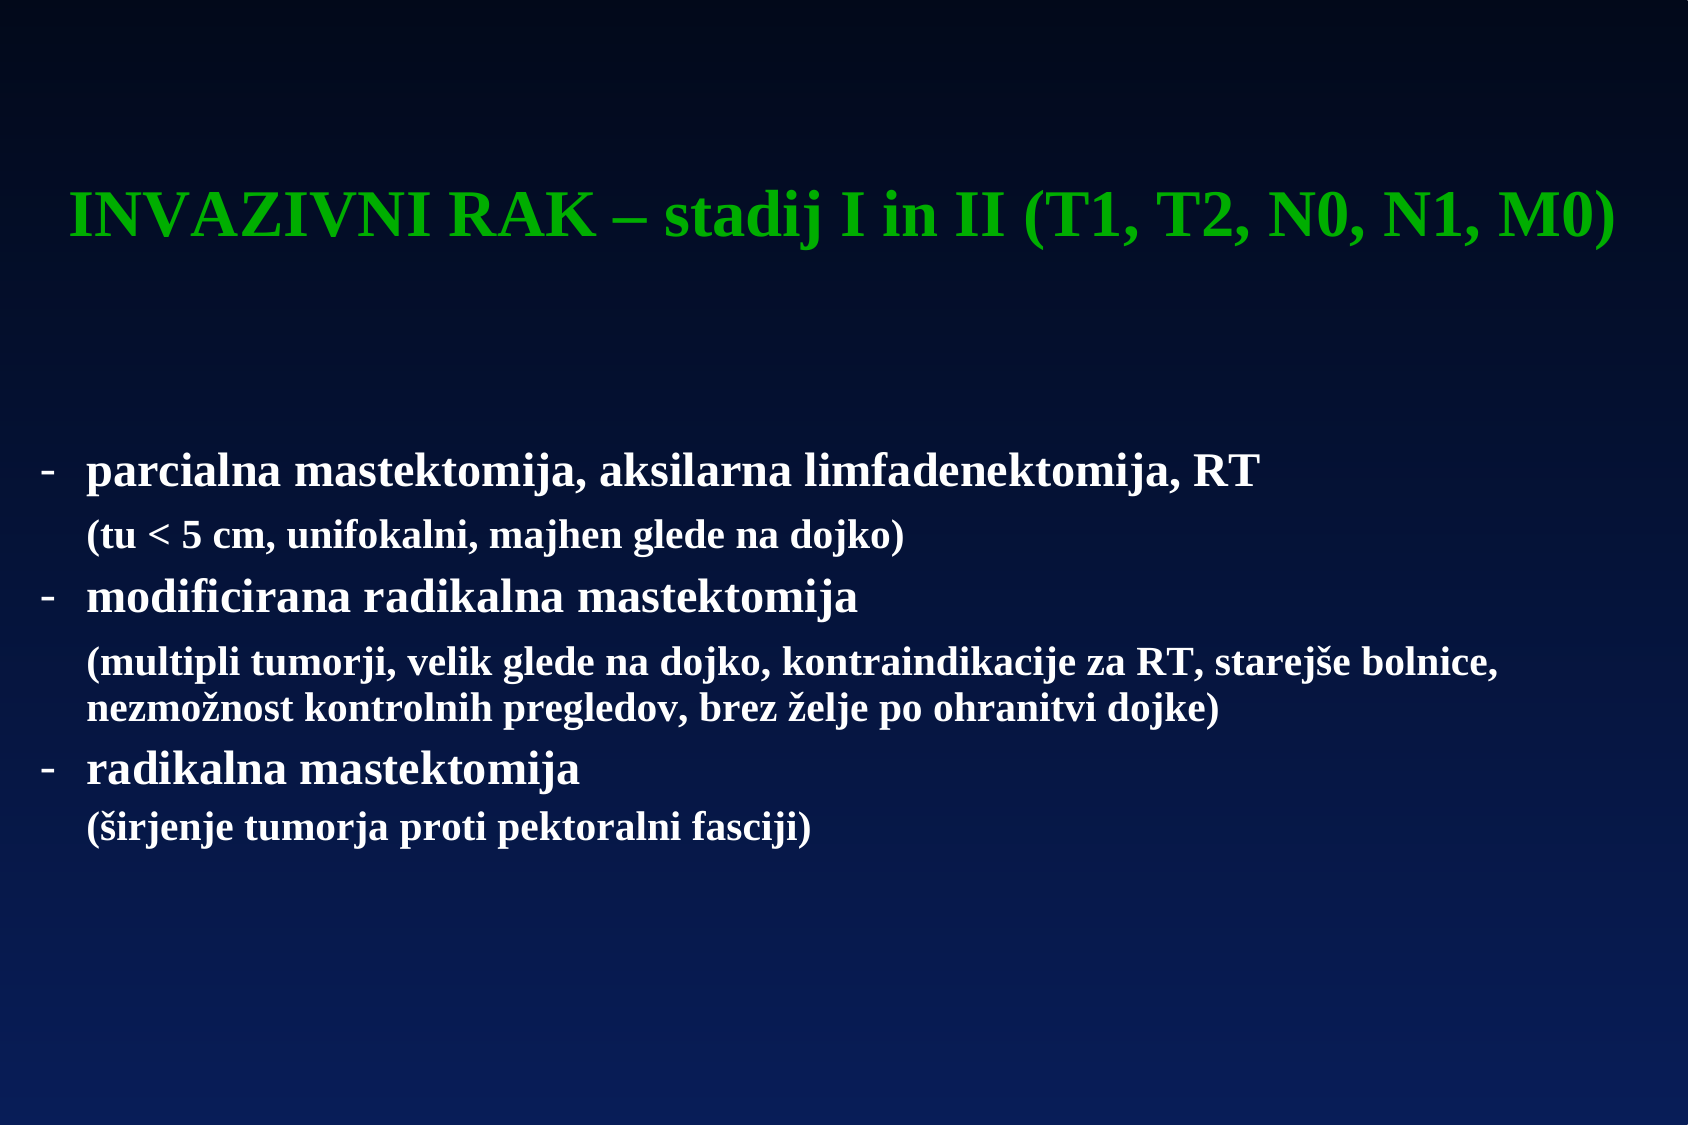

# INVAZIVNI RAK – stadij I in II (T1, T2, N0, N1, M0)
parcialna mastektomija, aksilarna limfadenektomija, RT
	(tu < 5 cm, unifokalni, majhen glede na dojko)
modificirana radikalna mastektomija
	(multipli tumorji, velik glede na dojko, kontraindikacije za RT, starejše bolnice, nezmožnost kontrolnih pregledov, brez želje po ohranitvi dojke)
radikalna mastektomija
	(širjenje tumorja proti pektoralni fasciji)